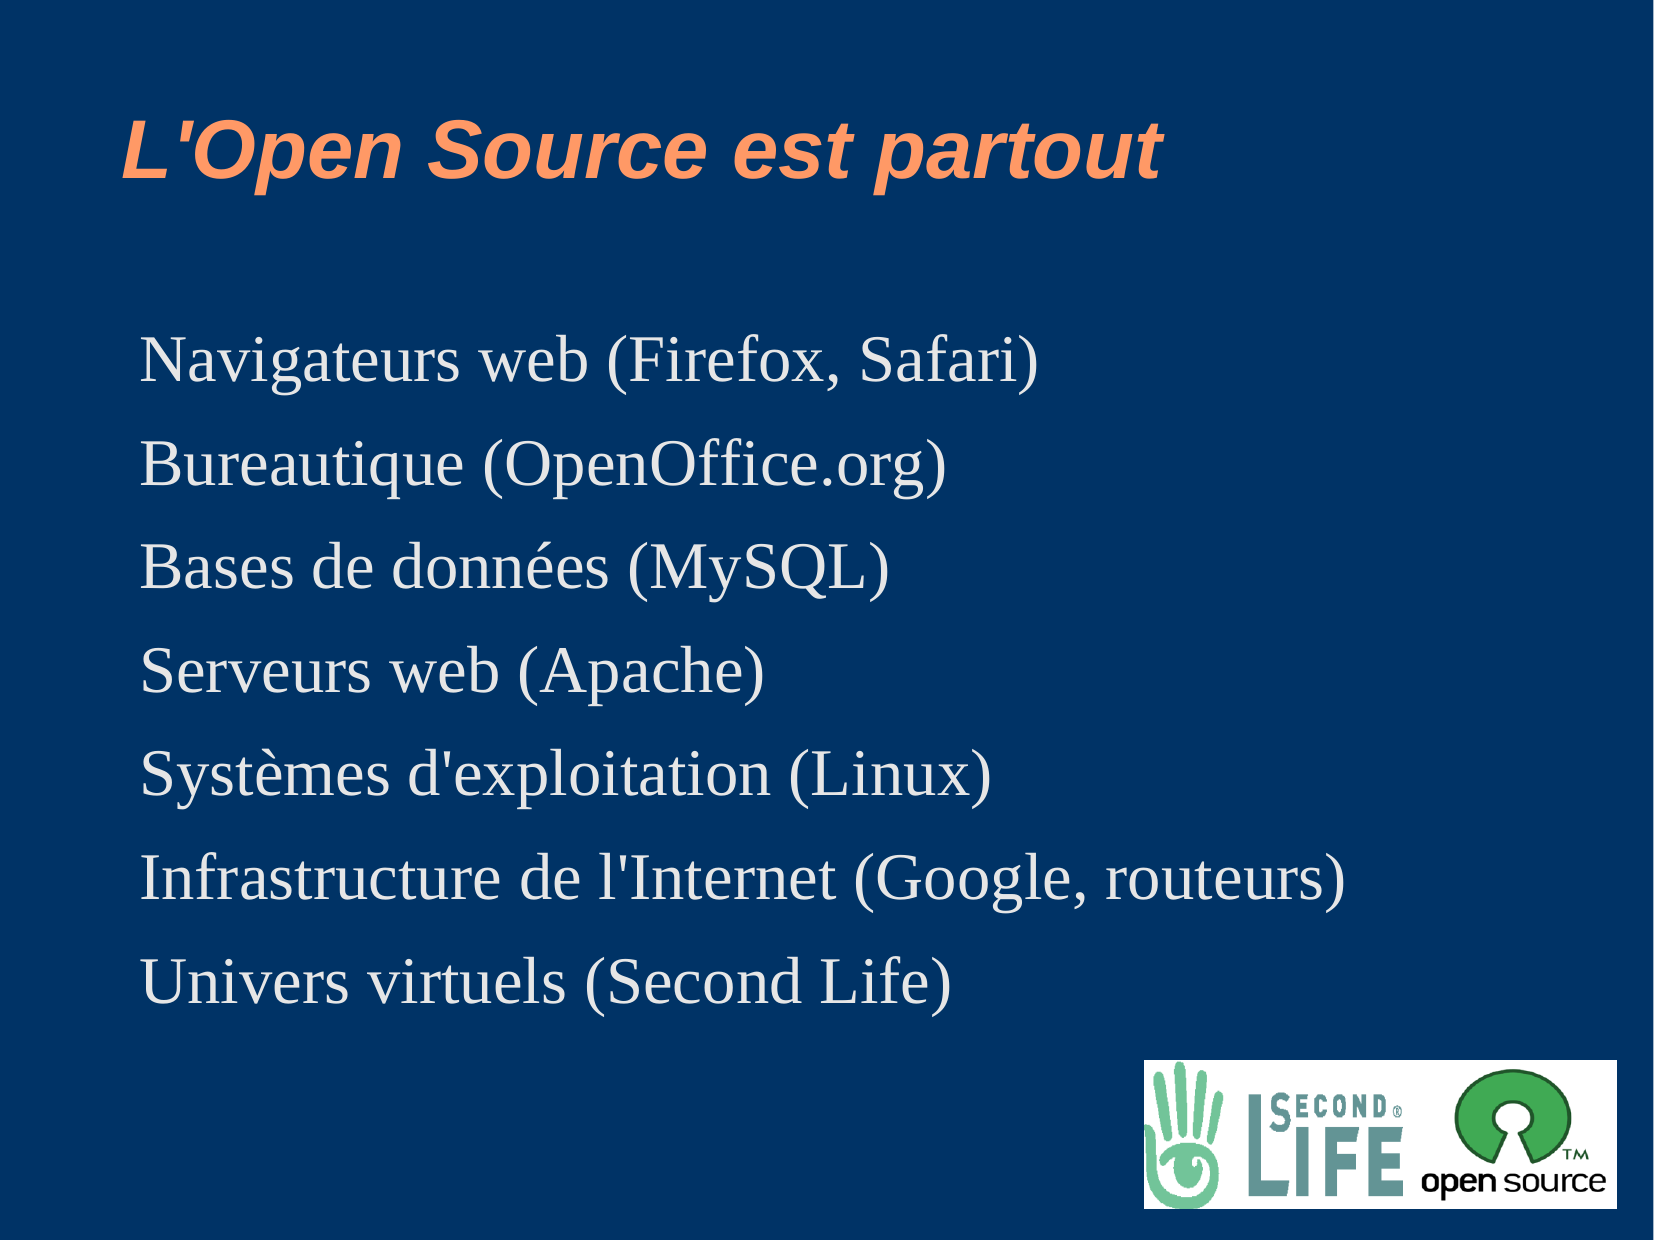

# L'Open Source est partout
Navigateurs web (Firefox, Safari)
Bureautique (OpenOffice.org)
Bases de données (MySQL)
Serveurs web (Apache)
Systèmes d'exploitation (Linux)
Infrastructure de l'Internet (Google, routeurs)
Univers virtuels (Second Life)